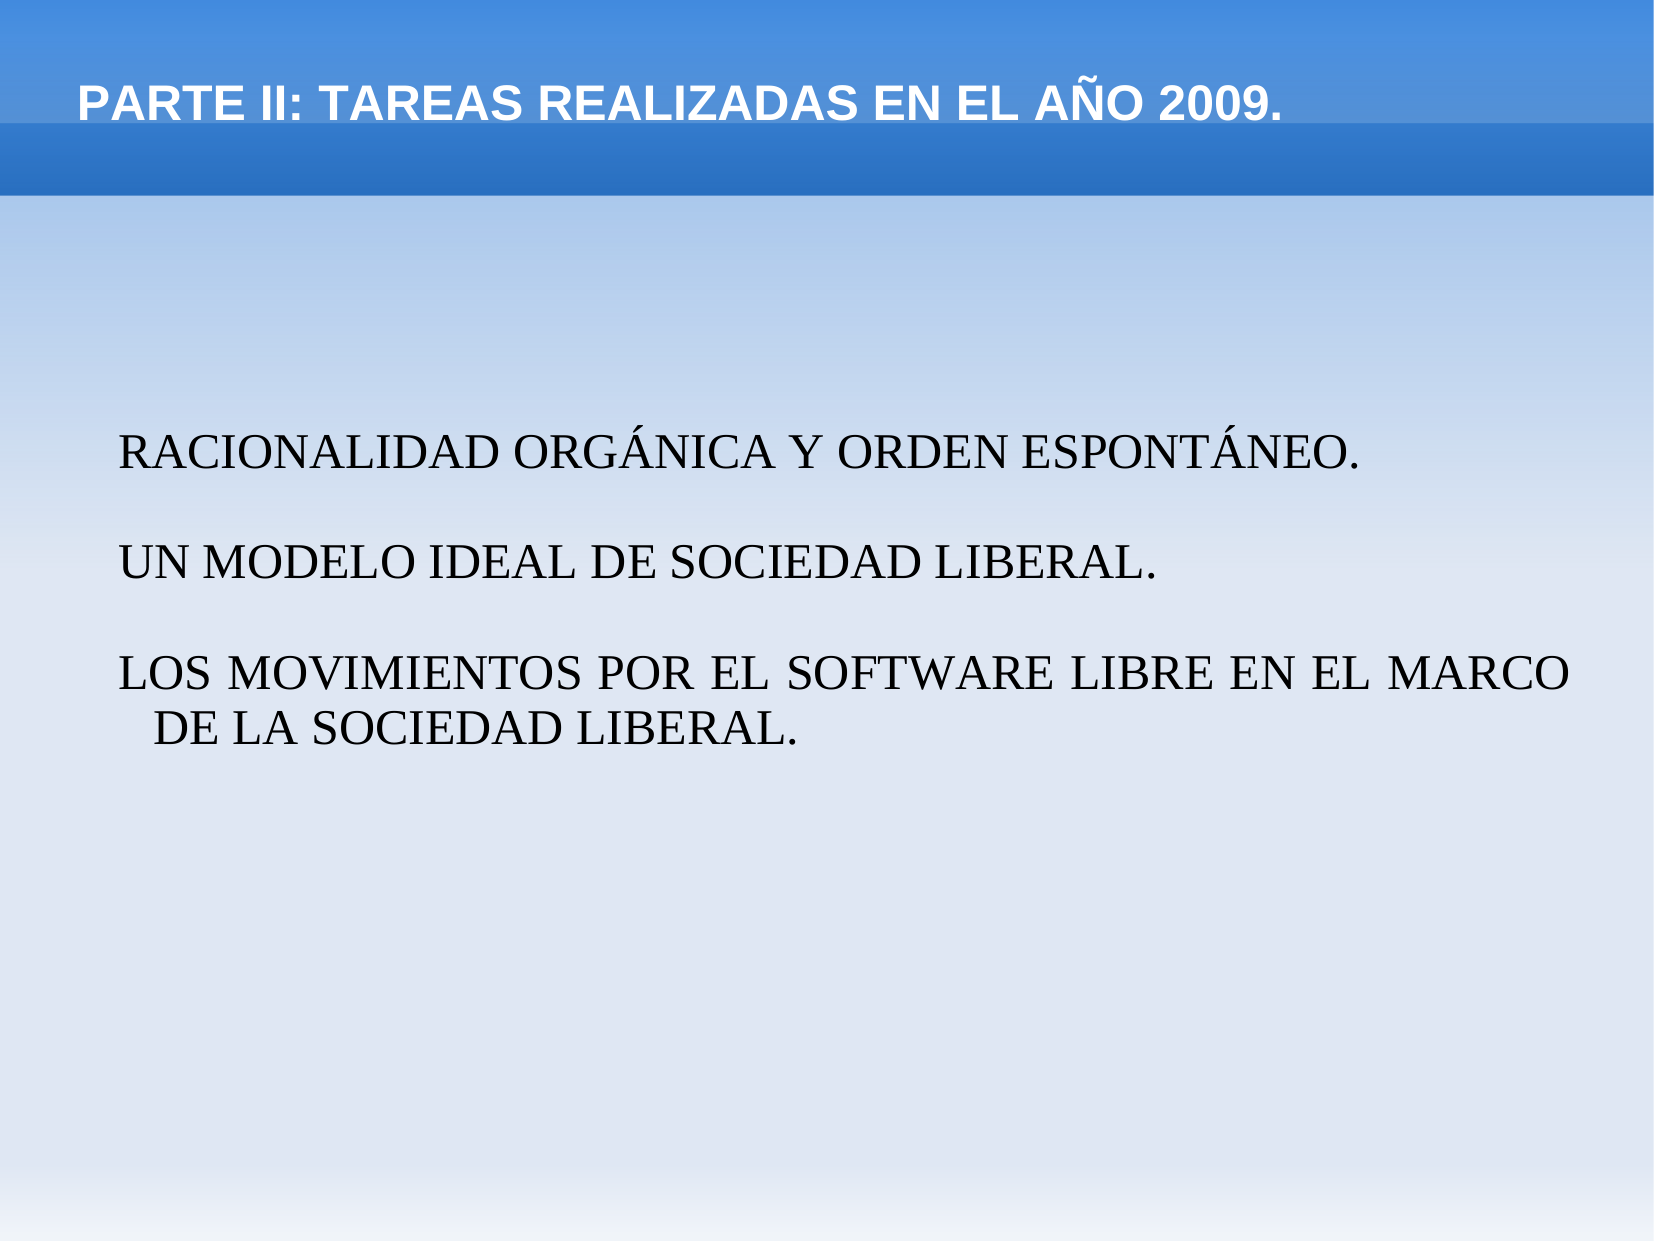

# PARTE II: TAREAS REALIZADAS EN EL AÑO 2009.
RACIONALIDAD ORGÁNICA Y ORDEN ESPONTÁNEO.
UN MODELO IDEAL DE SOCIEDAD LIBERAL.
LOS MOVIMIENTOS POR EL SOFTWARE LIBRE EN EL MARCO DE LA SOCIEDAD LIBERAL.